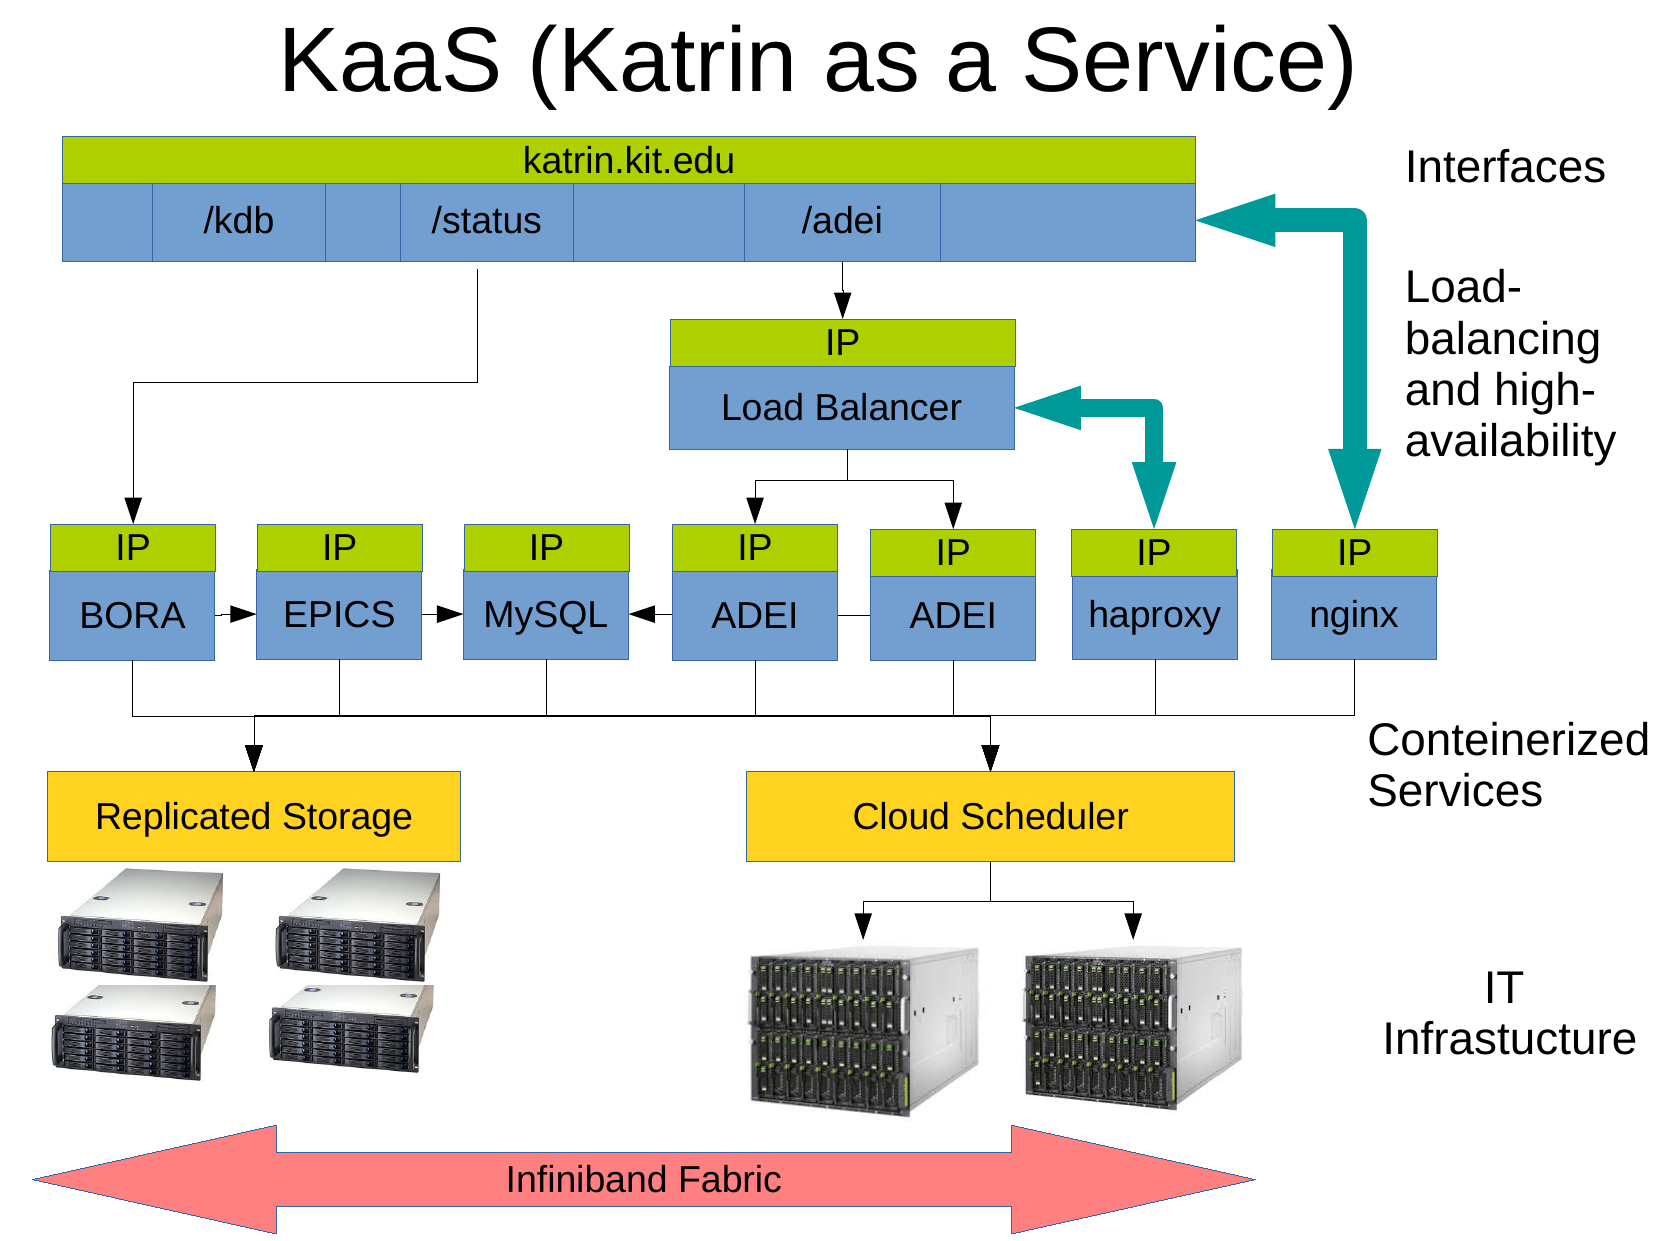

# KaaS (Katrin as a Service)
Interfaces
katrin.kit.edu
/kdb
/status
/adei
Load-balancing and high-availability
IP
Load Balancer
IP
IP
IP
IP
IP
IP
IP
IP
EPICS
MySQL
haproxy
nginx
BORA
ADEI
ADEI
Conteinerized
Services
Replicated Storage
Cloud Scheduler
IT
Infrastucture
Infiniband Fabric